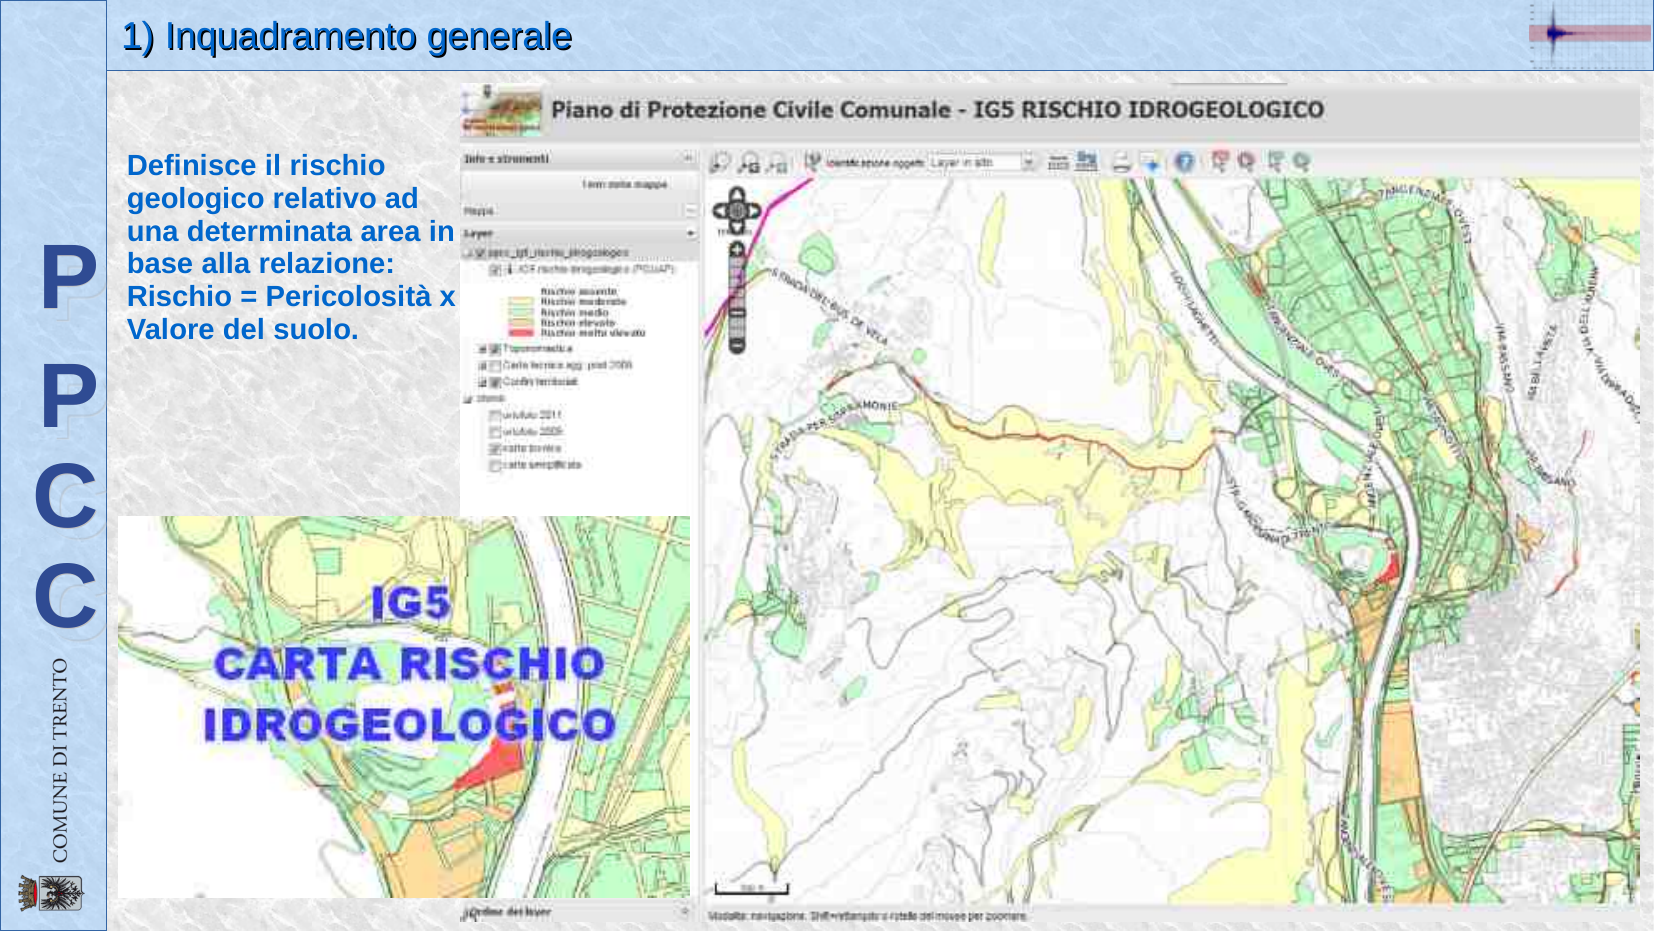

1) Inquadramento generale
Definisce il rischio geologico relativo ad una determinata area in base alla relazione: Rischio = Pericolosità x Valore del suolo.
7